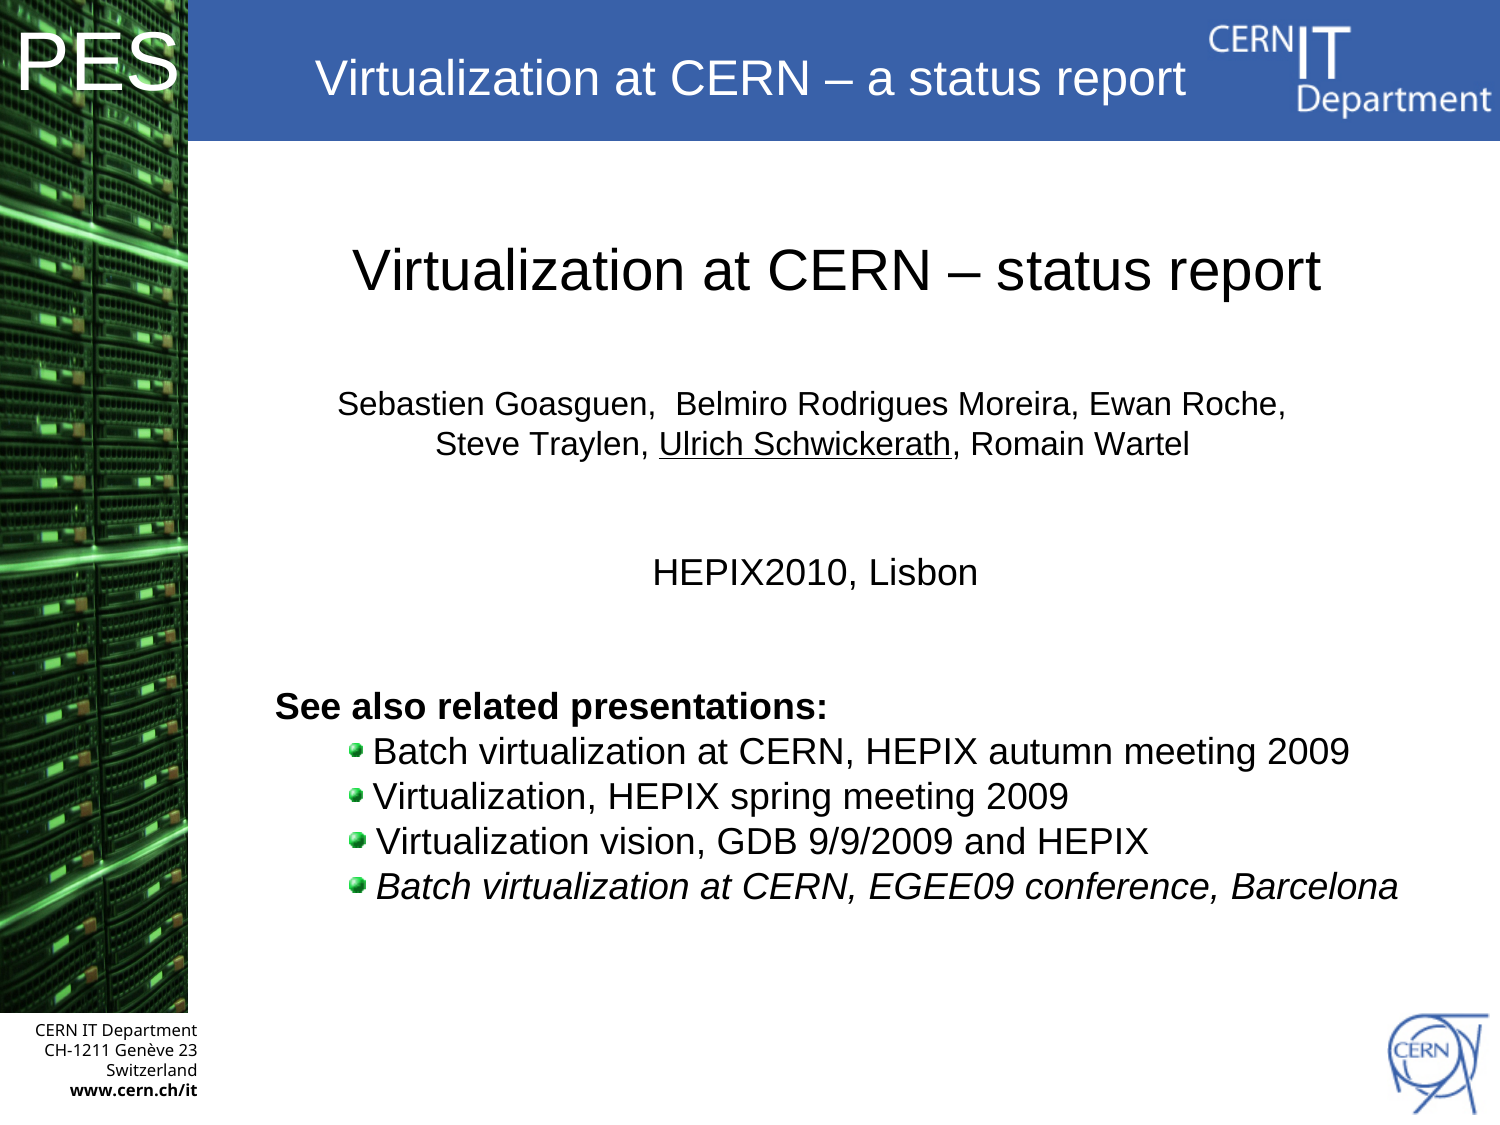

Virtualization at CERN – a status report
Virtualization at CERN – status report
Sebastien Goasguen, Belmiro Rodrigues Moreira, Ewan Roche,
Steve Traylen, Ulrich Schwickerath, Romain Wartel
HEPIX2010, Lisbon
See also related presentations:
 Batch virtualization at CERN, HEPIX autumn meeting 2009
 Virtualization, HEPIX spring meeting 2009
 Virtualization vision, GDB 9/9/2009 and HEPIX
 Batch virtualization at CERN, EGEE09 conference, Barcelona